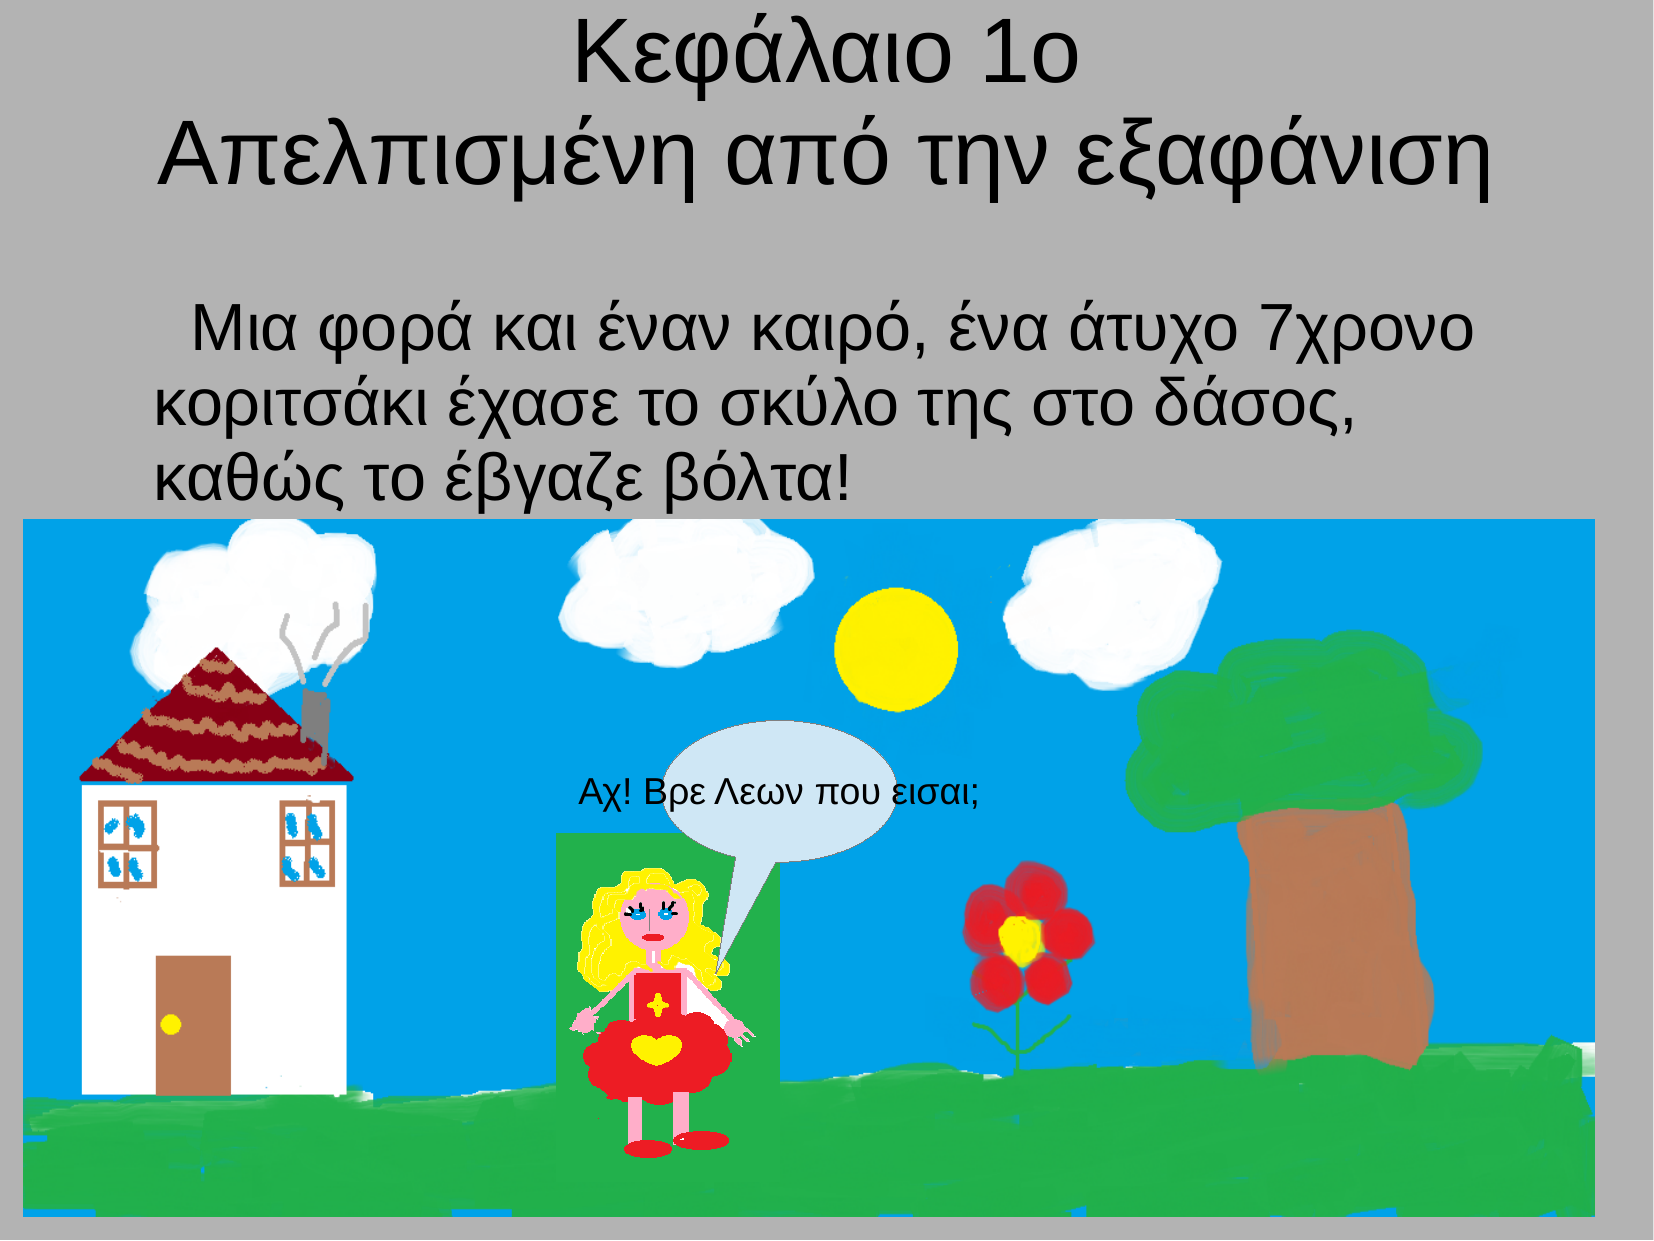

# Κεφάλαιο 1ο Απελπισμένη από την εξαφάνιση
 Μια φορά και έναν καιρό, ένα άτυχο 7χρονο κοριτσάκι έχασε το σκύλο της στο δάσος, καθώς το έβγαζε βόλτα!
Αχ! Βρε Λεων που εισαι;